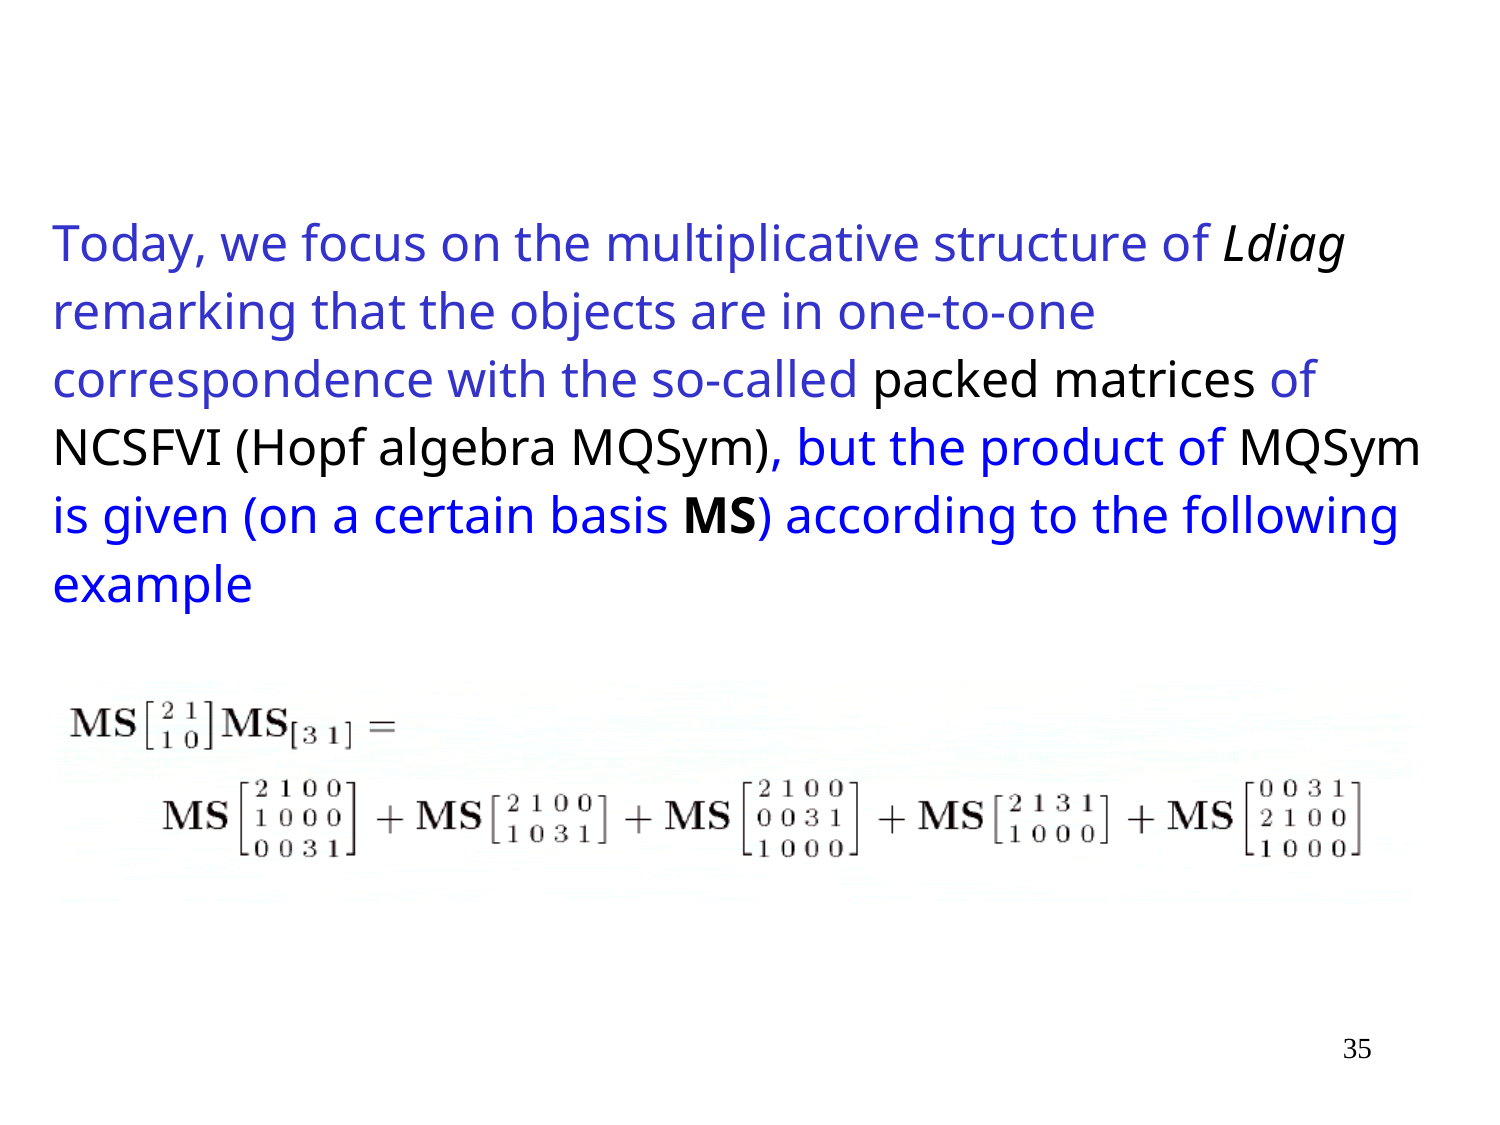

Today, we focus on the multiplicative structure of Ldiag remarking that the objects are in one-to-one correspondence with the so-called packed matrices of NCSFVI (Hopf algebra MQSym), but the product of MQSym is given (on a certain basis MS) according to the following example
35